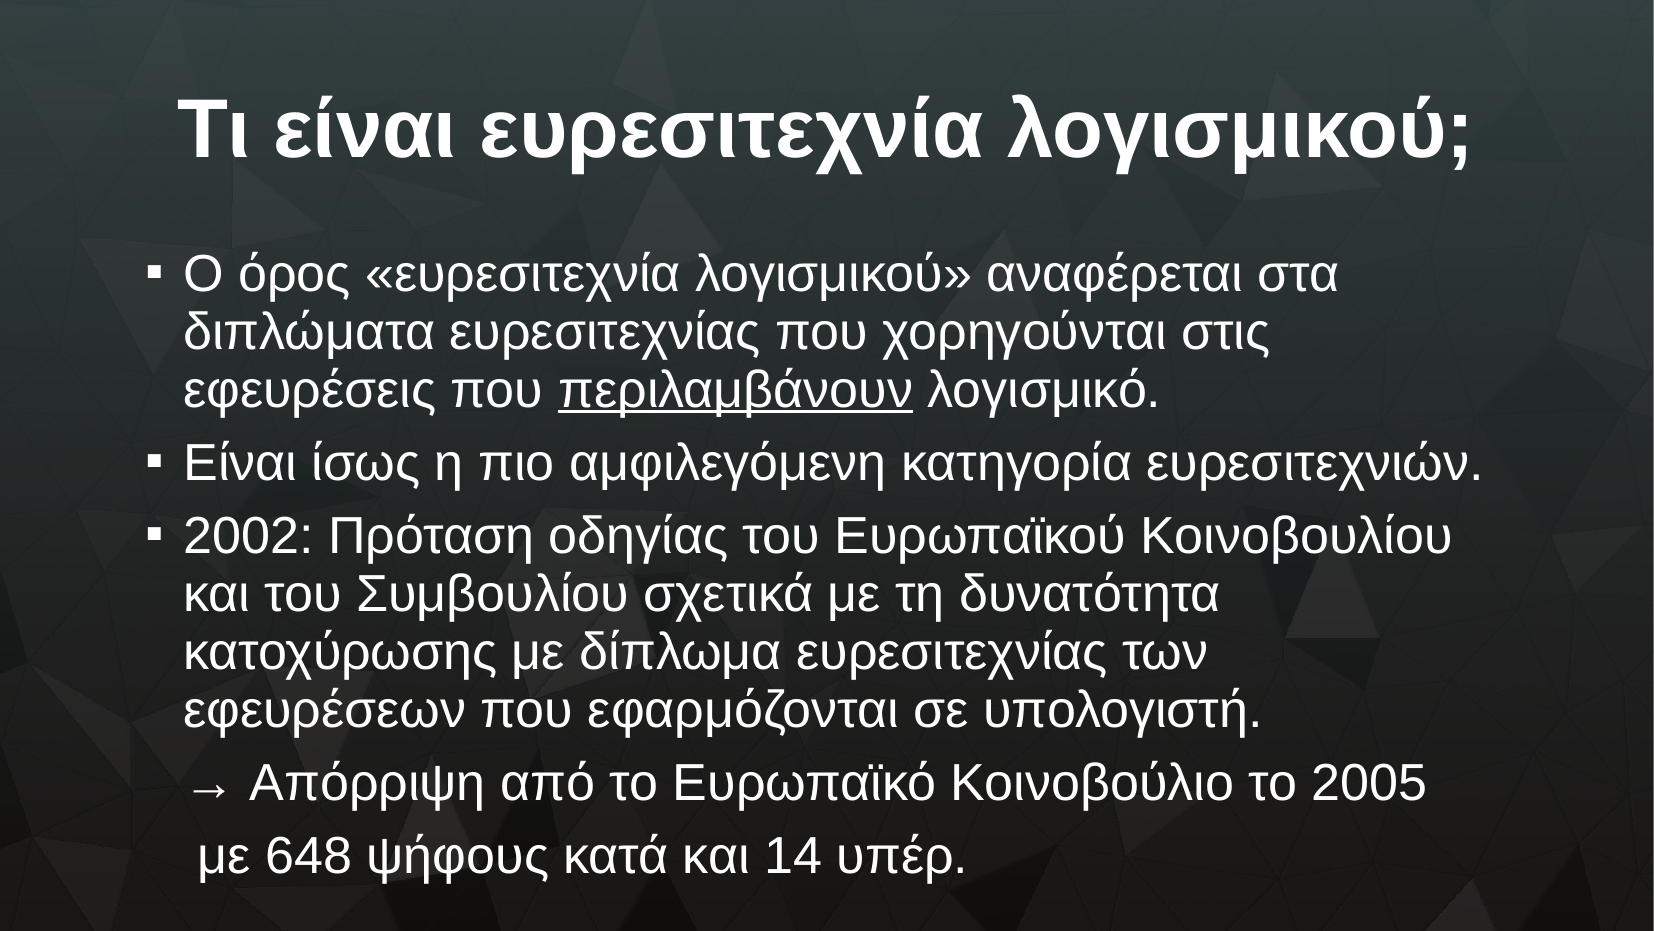

# Τι είναι ευρεσιτεχνία λογισμικού;
Ο όρος «ευρεσιτεχνία λογισμικού» αναφέρεται στα διπλώματα ευρεσιτεχνίας που χορηγούνται στις εφευρέσεις που περιλαμβάνουν λογισμικό.
Είναι ίσως η πιο αμφιλεγόμενη κατηγορία ευρεσιτεχνιών.
2002: Πρόταση οδηγίας του Ευρωπαϊκού Κοινοβουλίου και του Συμβουλίου σχετικά με τη δυνατότητα κατοχύρωσης με δίπλωμα ευρεσιτεχνίας των εφευρέσεων που εφαρμόζονται σε υπολογιστή.
→ Απόρριψη από το Ευρωπαϊκό Κοινοβούλιο το 2005
 με 648 ψήφους κατά και 14 υπέρ.